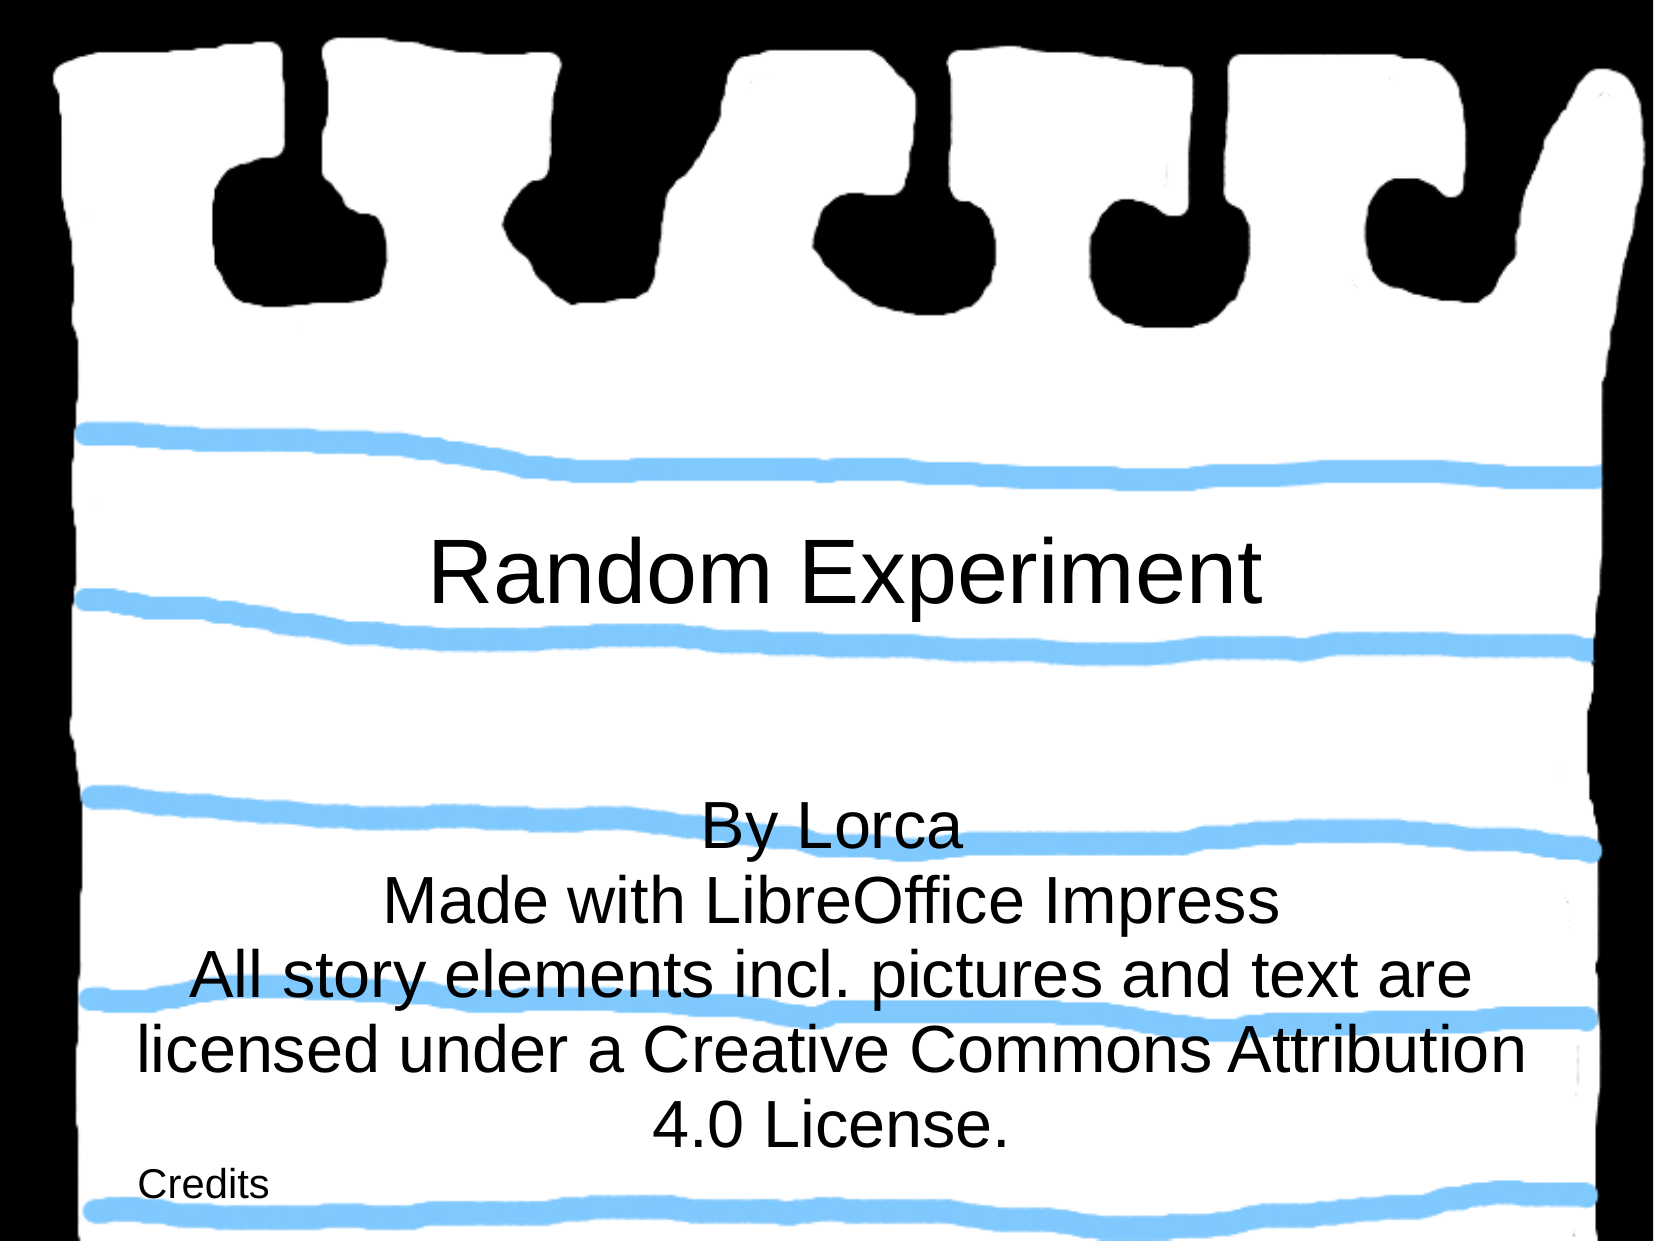

# Random Experiment
By Lorca
Made with LibreOffice Impress
All story elements incl. pictures and text are licensed under a Creative Commons Attribution 4.0 License.
Credits